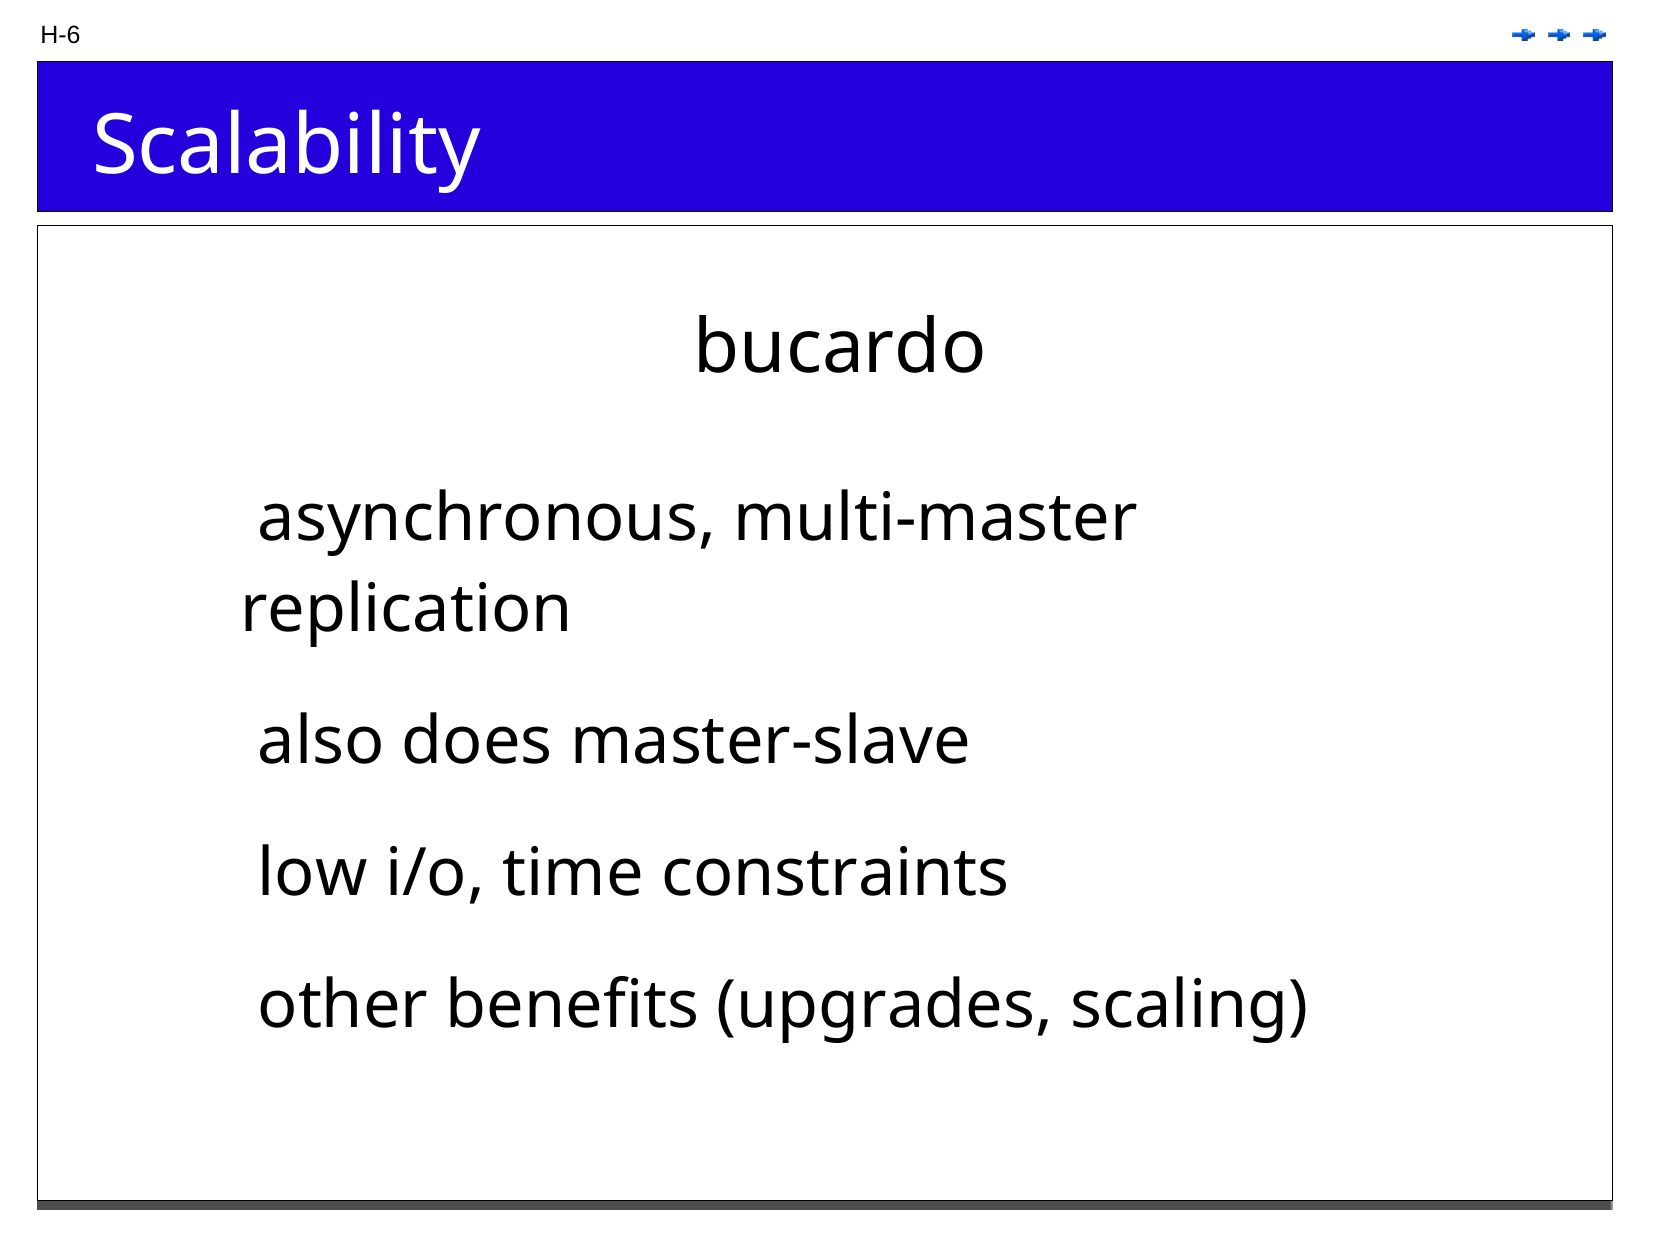

H-6
Scalability
bucardo
 asynchronous, multi-master replication
 also does master-slave
 low i/o, time constraints
 other benefits (upgrades, scaling)